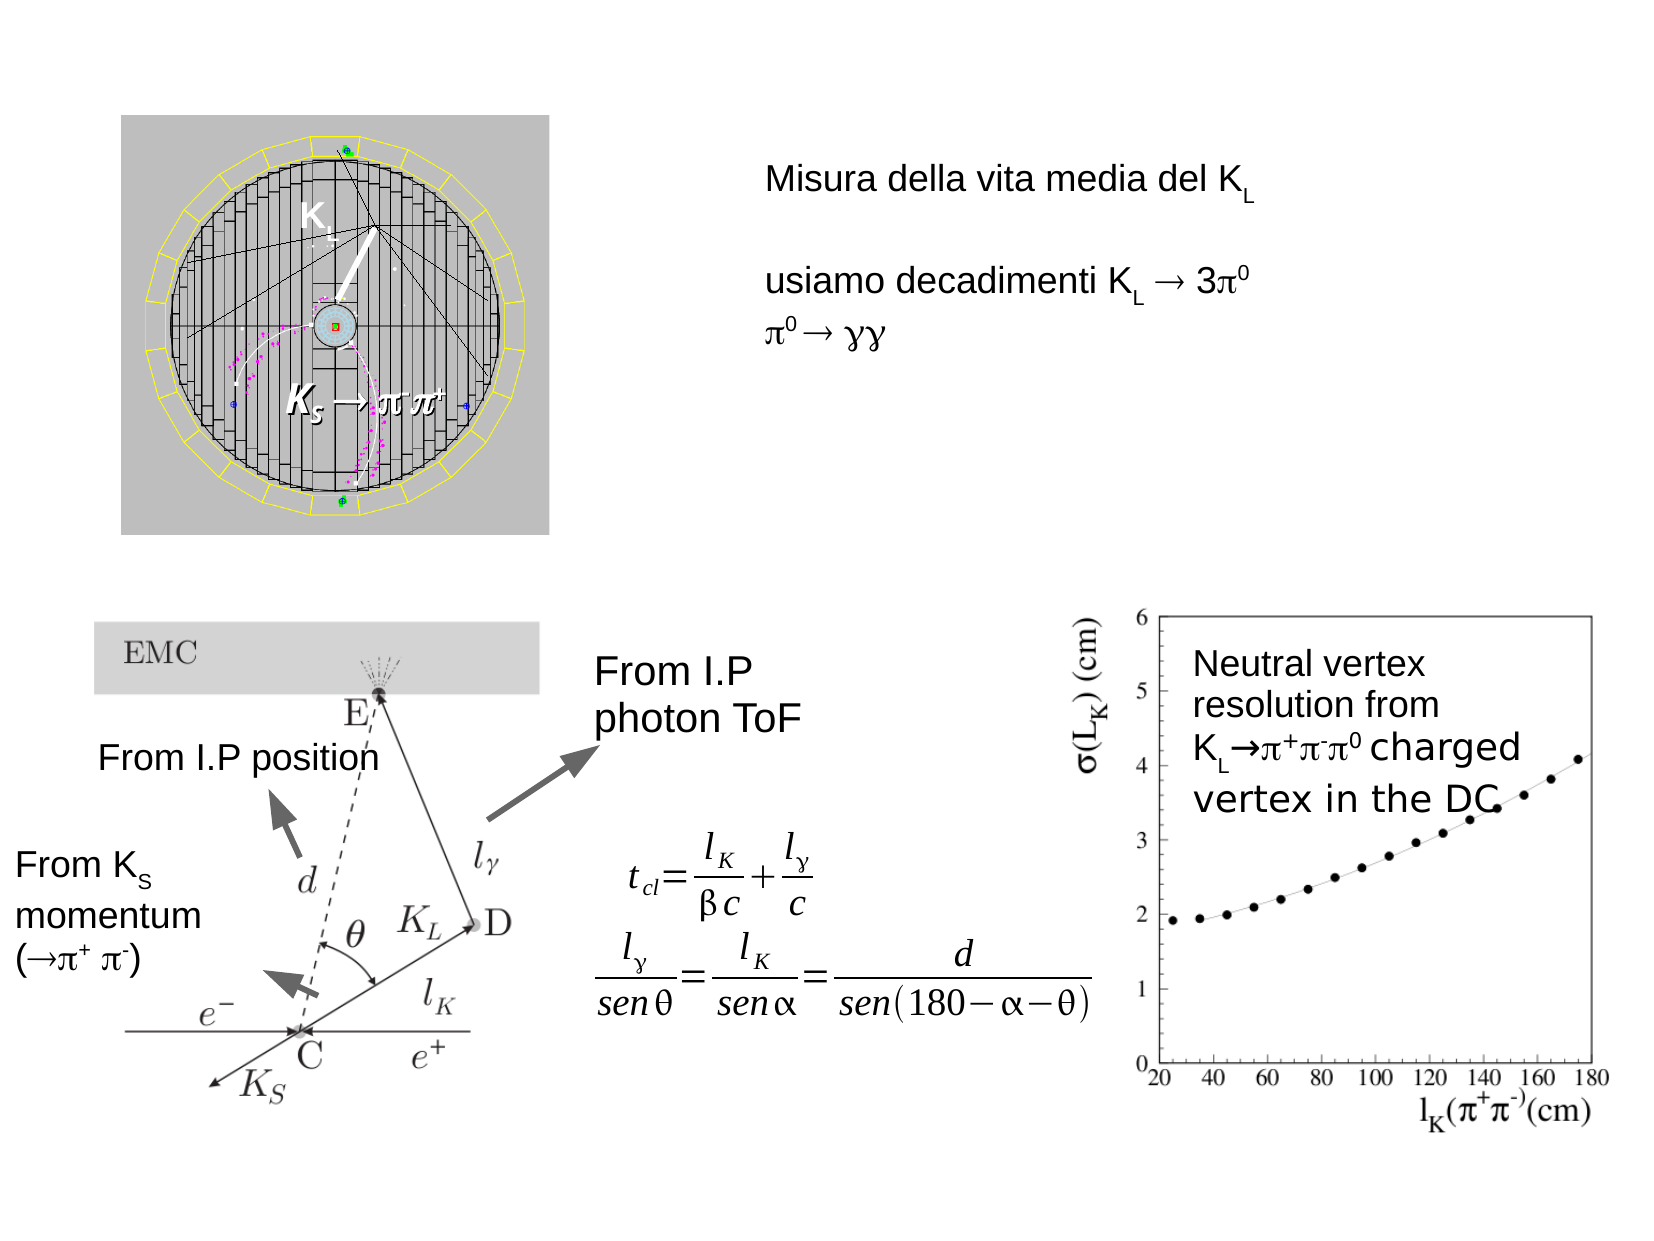

Misura della vita media del KL
usiamo decadimenti KL  3p0
p0  gg
KL
KS  p
Neutral vertex resolution from KL→p+p-p0 charged vertex in the DC
From I.P photon ToF
From I.P photon ToF
From I.P position
From KS momentum
(p+ p-)